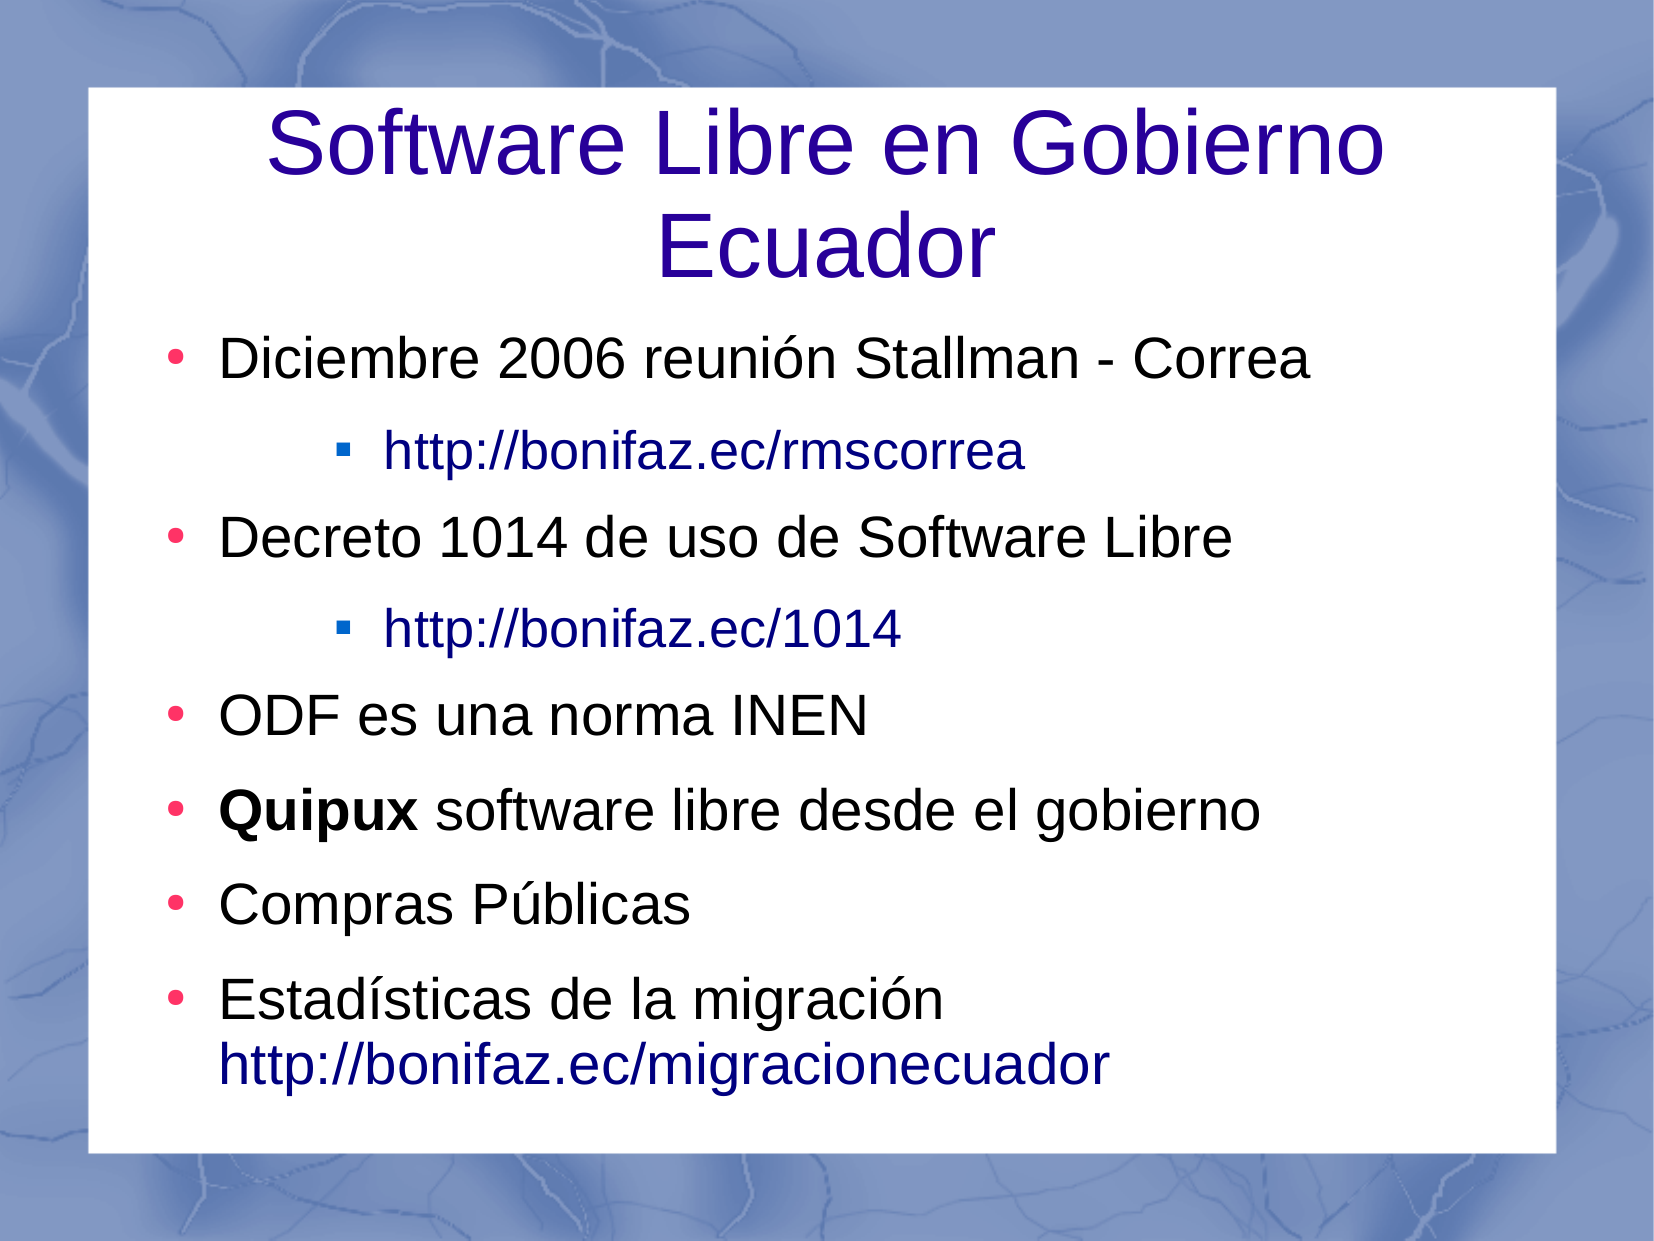

# Software Libre en Gobierno Ecuador
Diciembre 2006 reunión Stallman - Correa
http://bonifaz.ec/rmscorrea
Decreto 1014 de uso de Software Libre
http://bonifaz.ec/1014
ODF es una norma INEN
Quipux software libre desde el gobierno
Compras Públicas
Estadísticas de la migración http://bonifaz.ec/migracionecuador